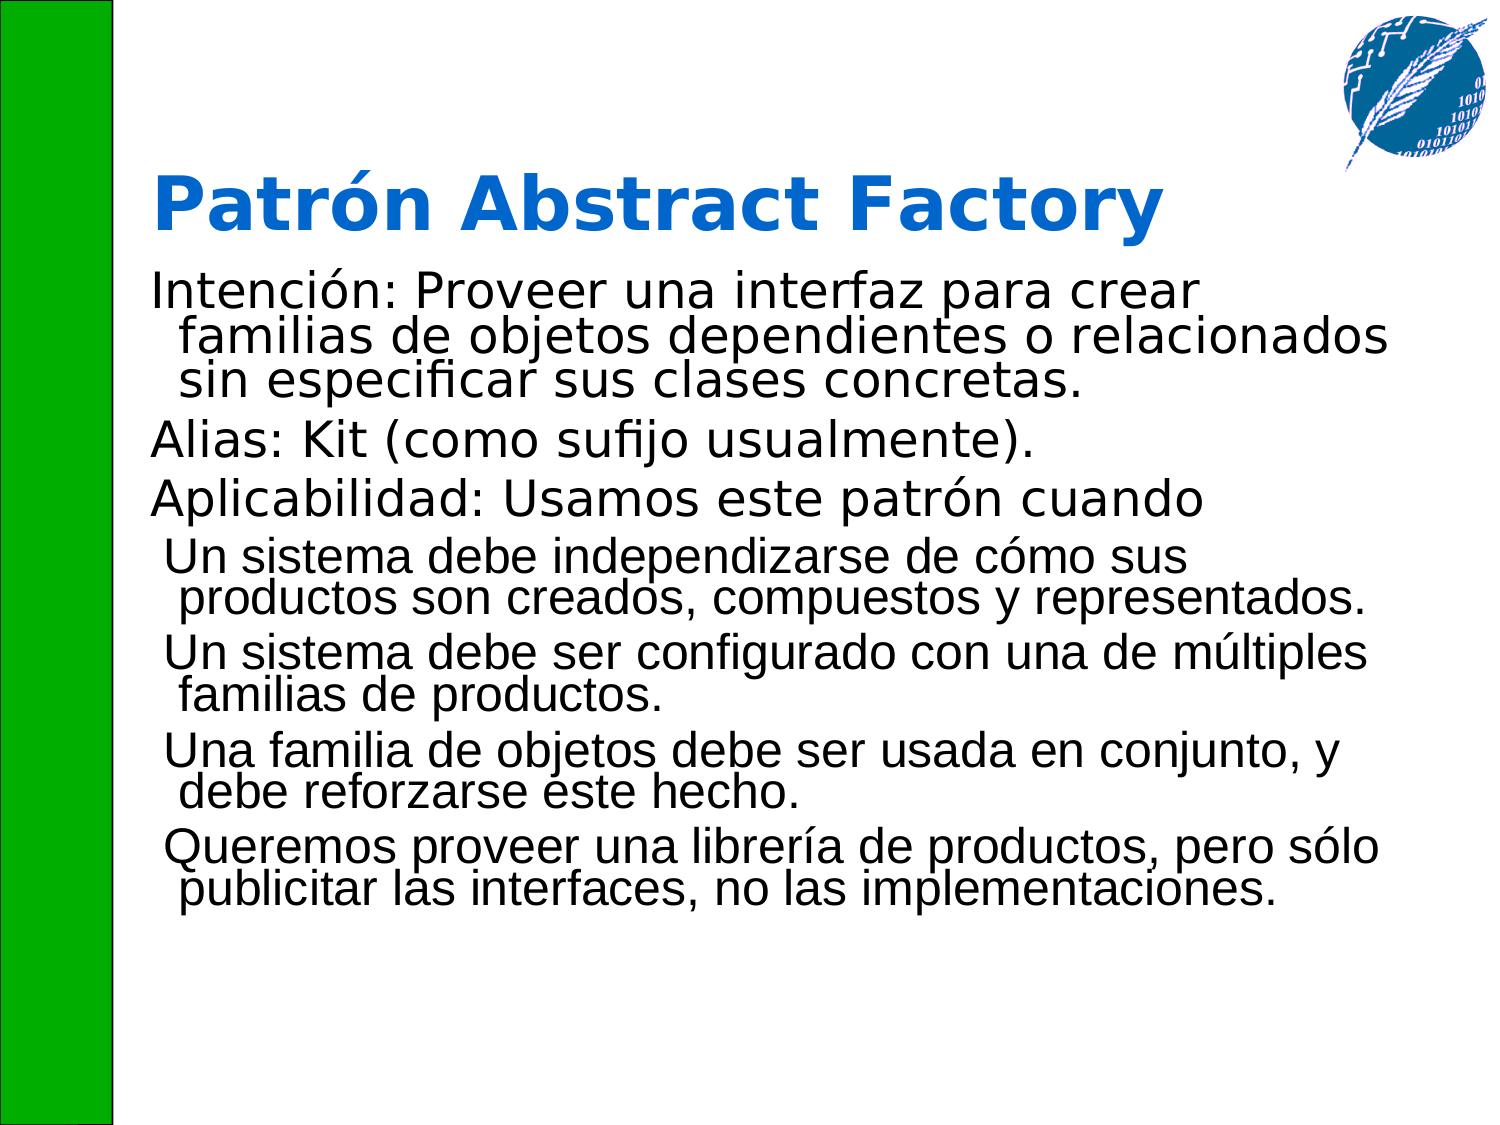

# Patrón Abstract Factory
Intención: Proveer una interfaz para crear familias de objetos dependientes o relacionados sin especificar sus clases concretas.
Alias: Kit (como sufijo usualmente).
Aplicabilidad: Usamos este patrón cuando
 Un sistema debe independizarse de cómo sus productos son creados, compuestos y representados.
 Un sistema debe ser configurado con una de múltiples familias de productos.
 Una familia de objetos debe ser usada en conjunto, y debe reforzarse este hecho.
 Queremos proveer una librería de productos, pero sólo publicitar las interfaces, no las implementaciones.